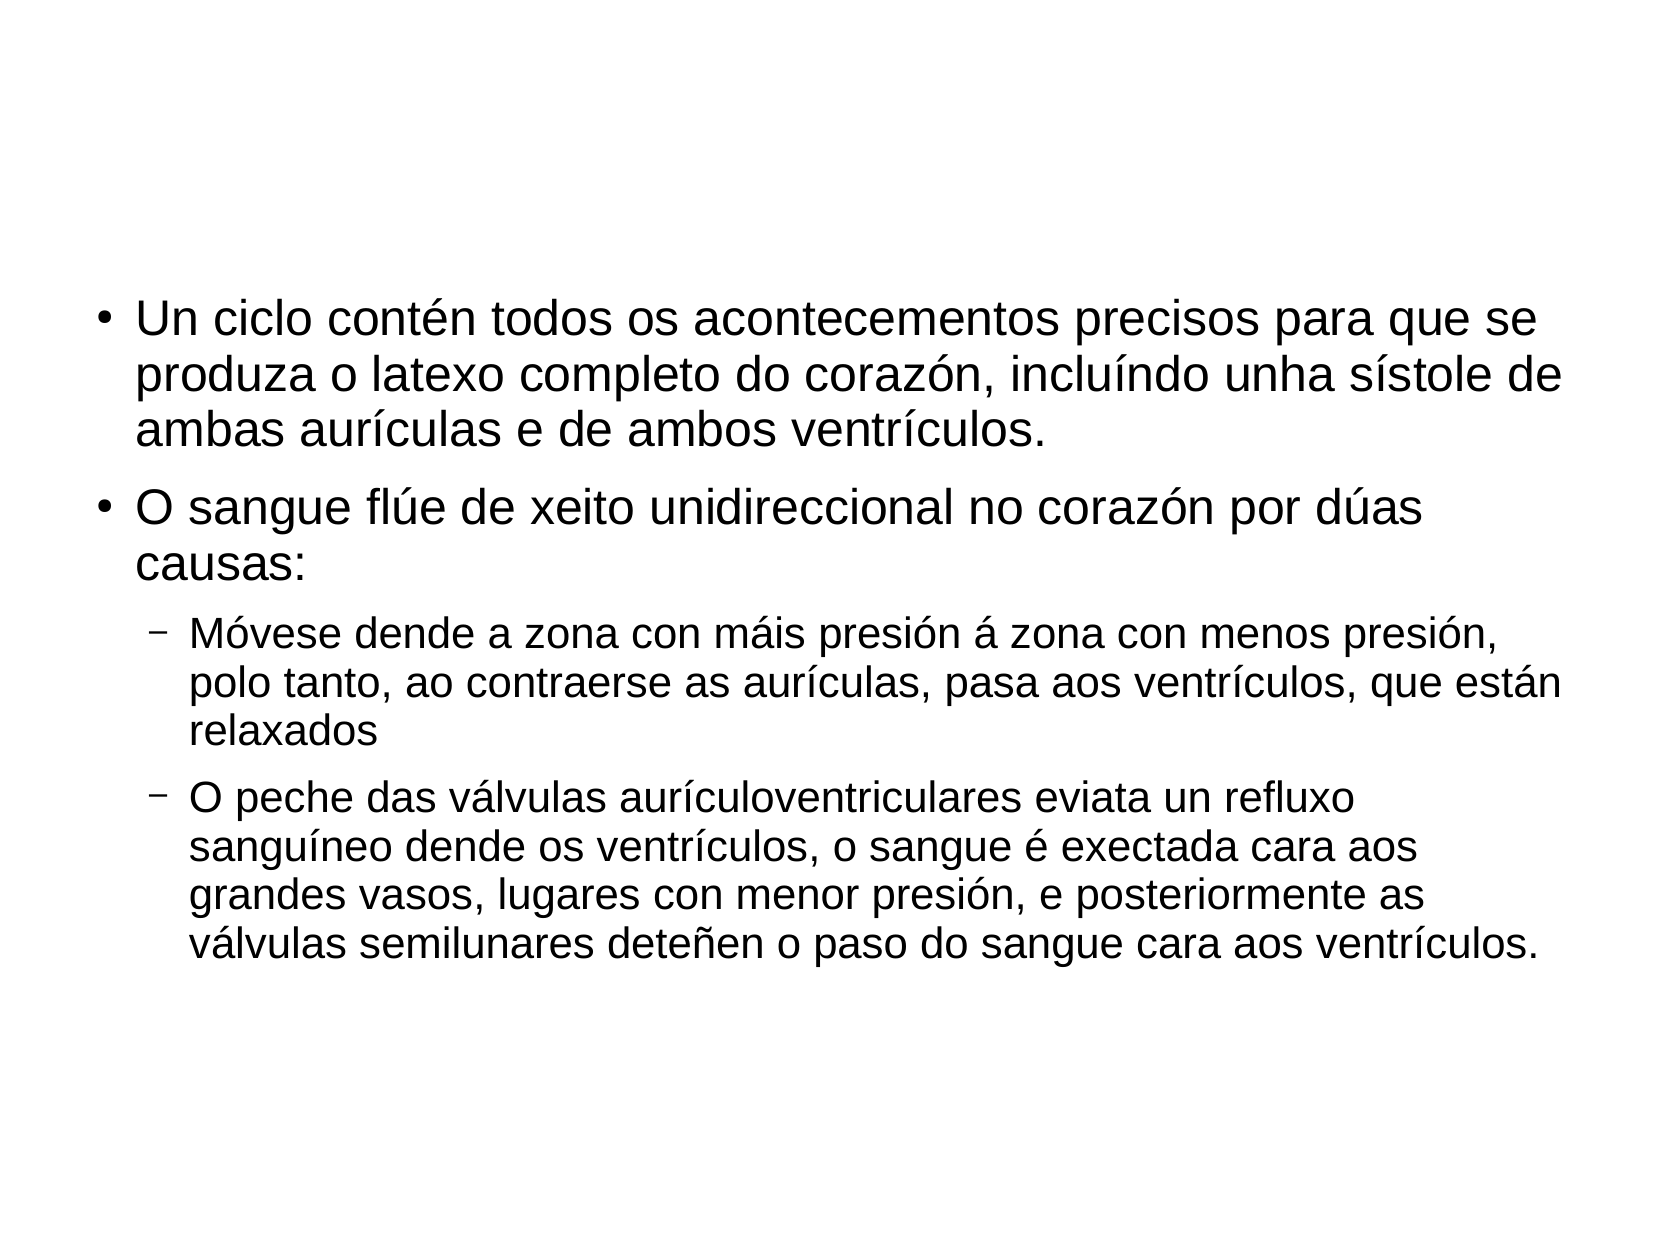

#
Un ciclo contén todos os acontecementos precisos para que se produza o latexo completo do corazón, incluíndo unha sístole de ambas aurículas e de ambos ventrículos.
O sangue flúe de xeito unidireccional no corazón por dúas causas:
Móvese dende a zona con máis presión á zona con menos presión, polo tanto, ao contraerse as aurículas, pasa aos ventrículos, que están relaxados
O peche das válvulas aurículoventriculares eviata un refluxo sanguíneo dende os ventrículos, o sangue é exectada cara aos grandes vasos, lugares con menor presión, e posteriormente as válvulas semilunares deteñen o paso do sangue cara aos ventrículos.